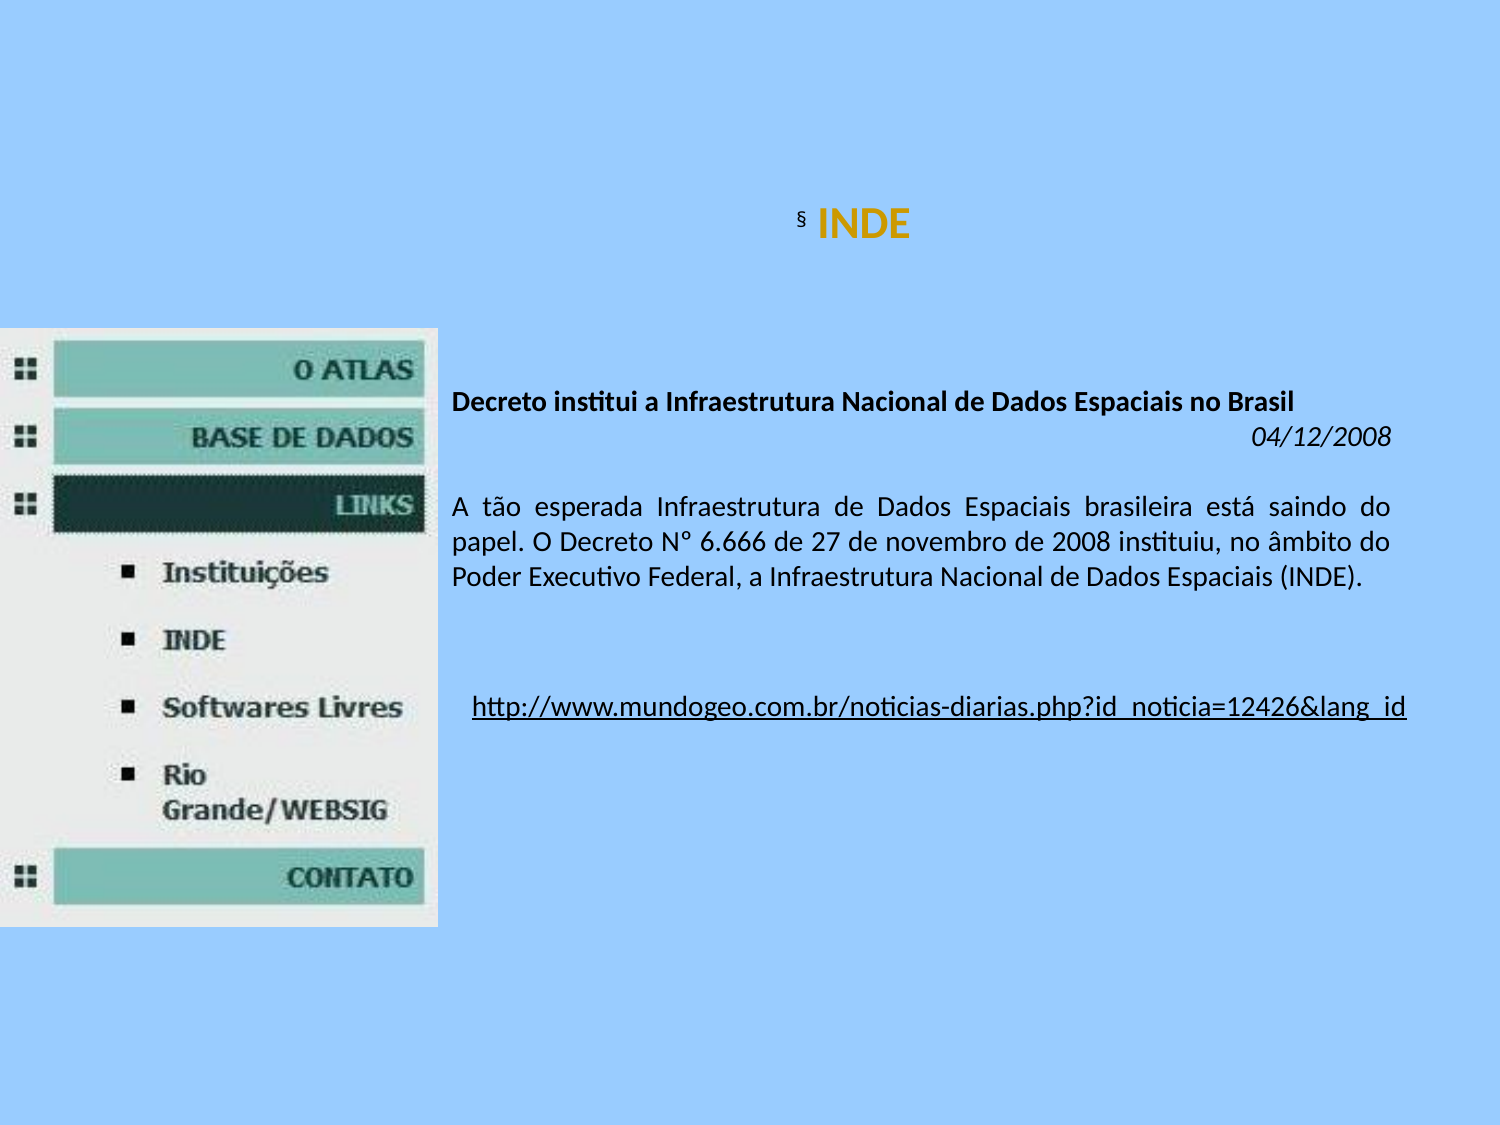

INDE
Decreto institui a Infraestrutura Nacional de Dados Espaciais no Brasil
04/12/2008
A tão esperada Infraestrutura de Dados Espaciais brasileira está saindo do papel. O Decreto Nº 6.666 de 27 de novembro de 2008 instituiu, no âmbito do Poder Executivo Federal, a Infraestrutura Nacional de Dados Espaciais (INDE).
http://www.mundogeo.com.br/noticias-diarias.php?id_noticia=12426&lang_id